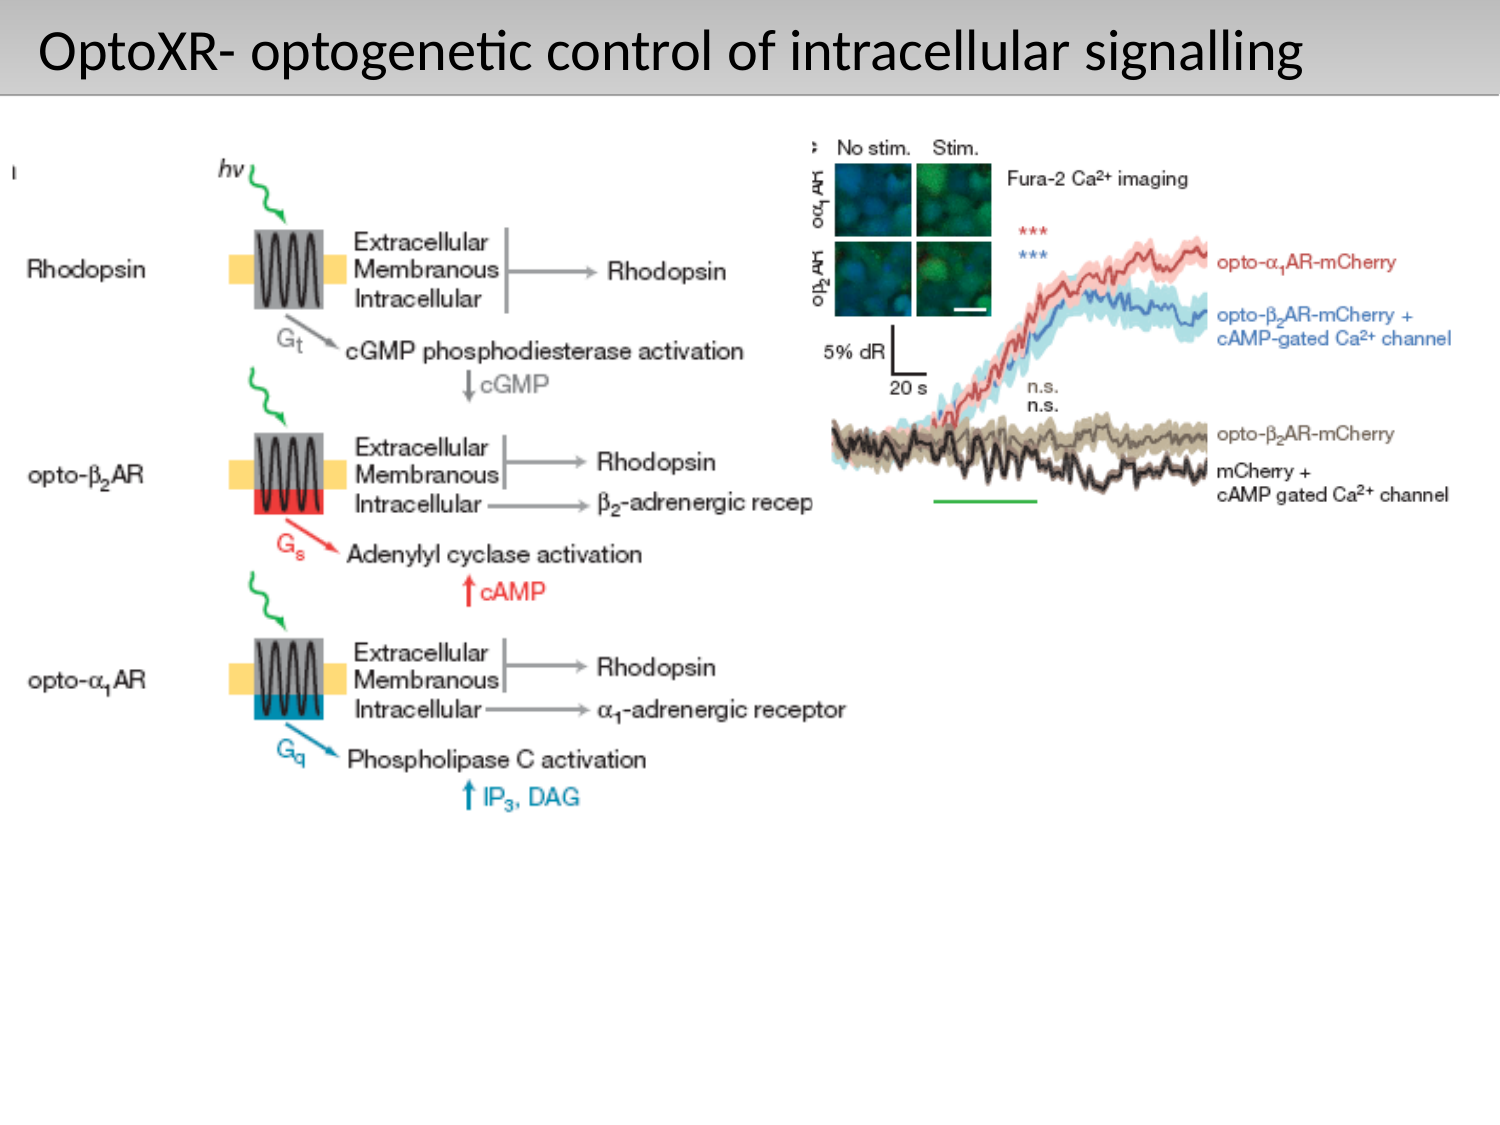

# OptoXR- optogenetic control of intracellular signalling